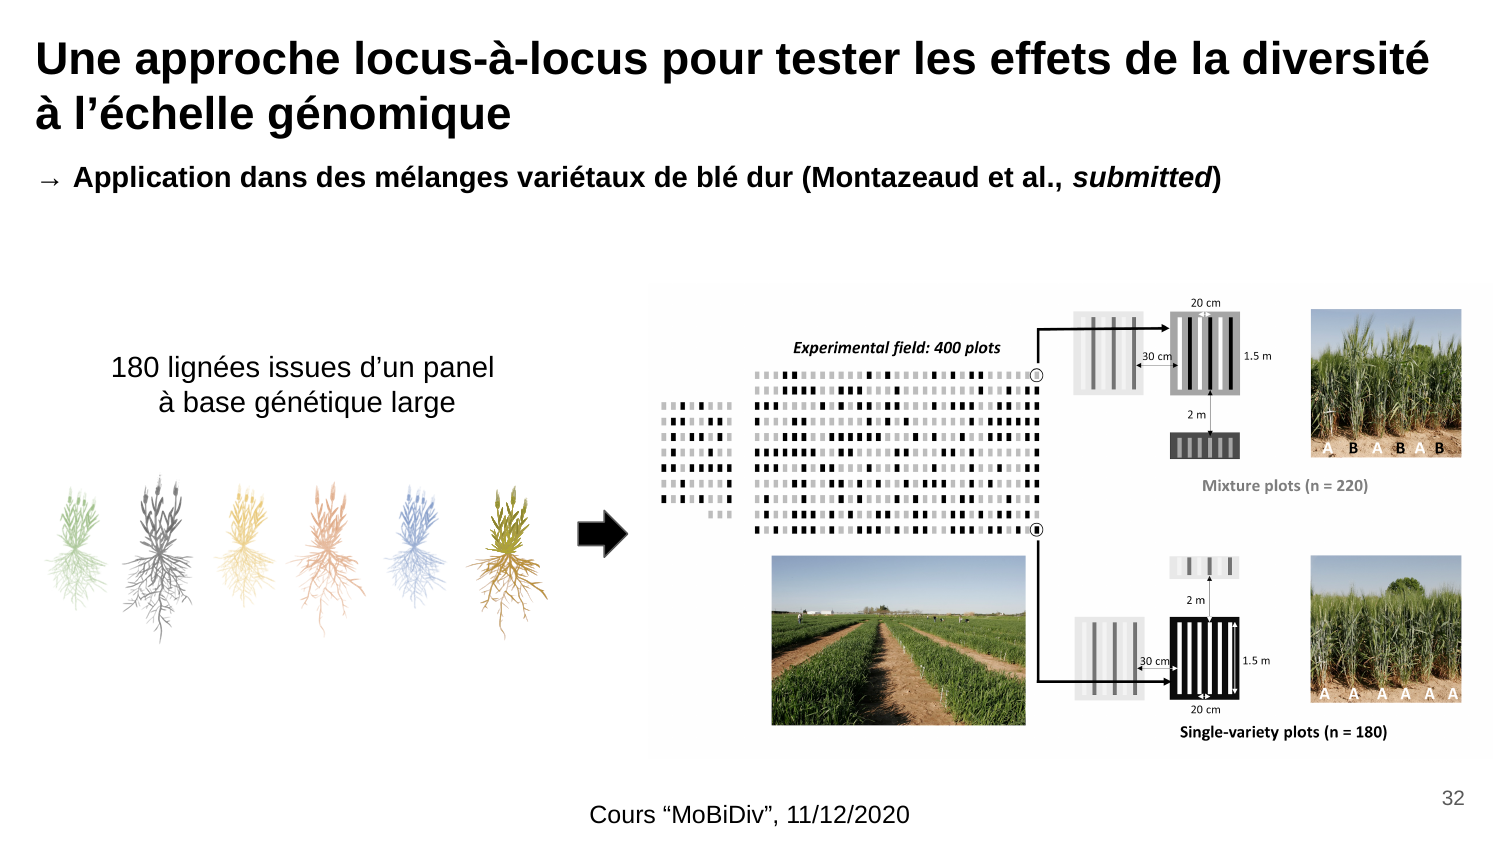

Une approche locus-à-locus pour tester les effets de la diversité à l’échelle génomique
# → Application dans des mélanges variétaux de blé dur (Montazeaud et al., submitted)
180 lignées issues d’un panel
 à base génétique large